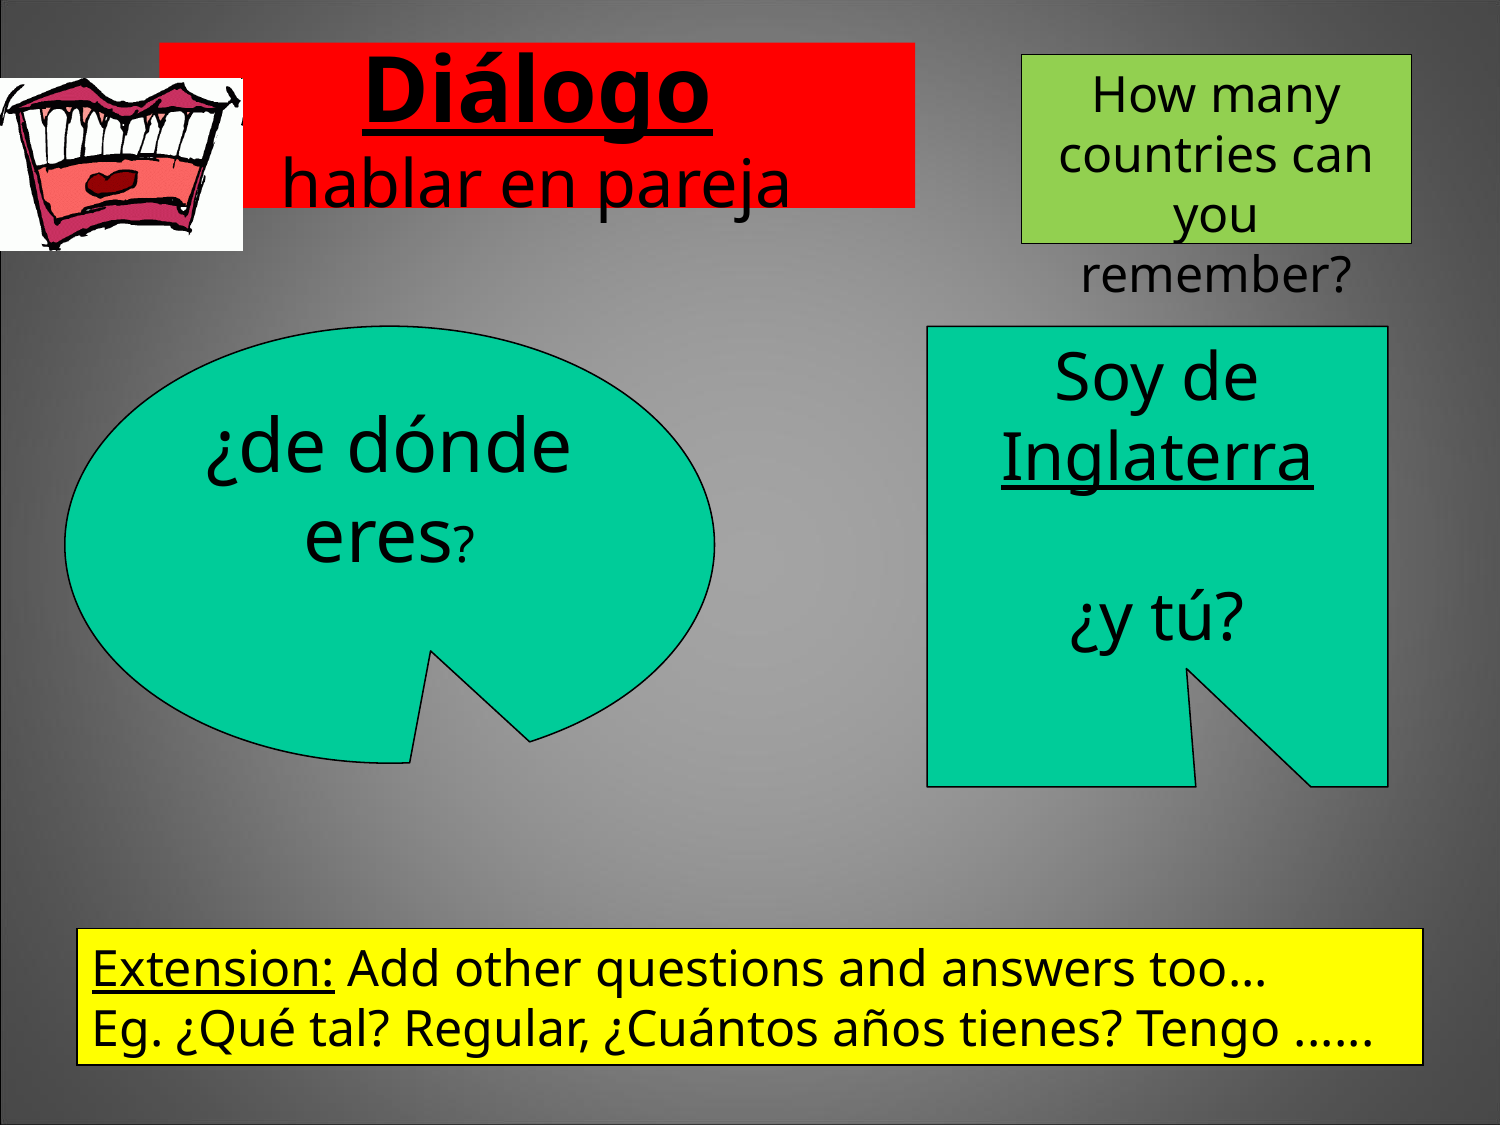

# Diálogo hablar en pareja
How many countries can you remember?
¿de dónde eres?
Soy de Inglaterra
¿y tú?
Extension: Add other questions and answers too...
Eg. ¿Qué tal? Regular, ¿Cuántos años tienes? Tengo ......